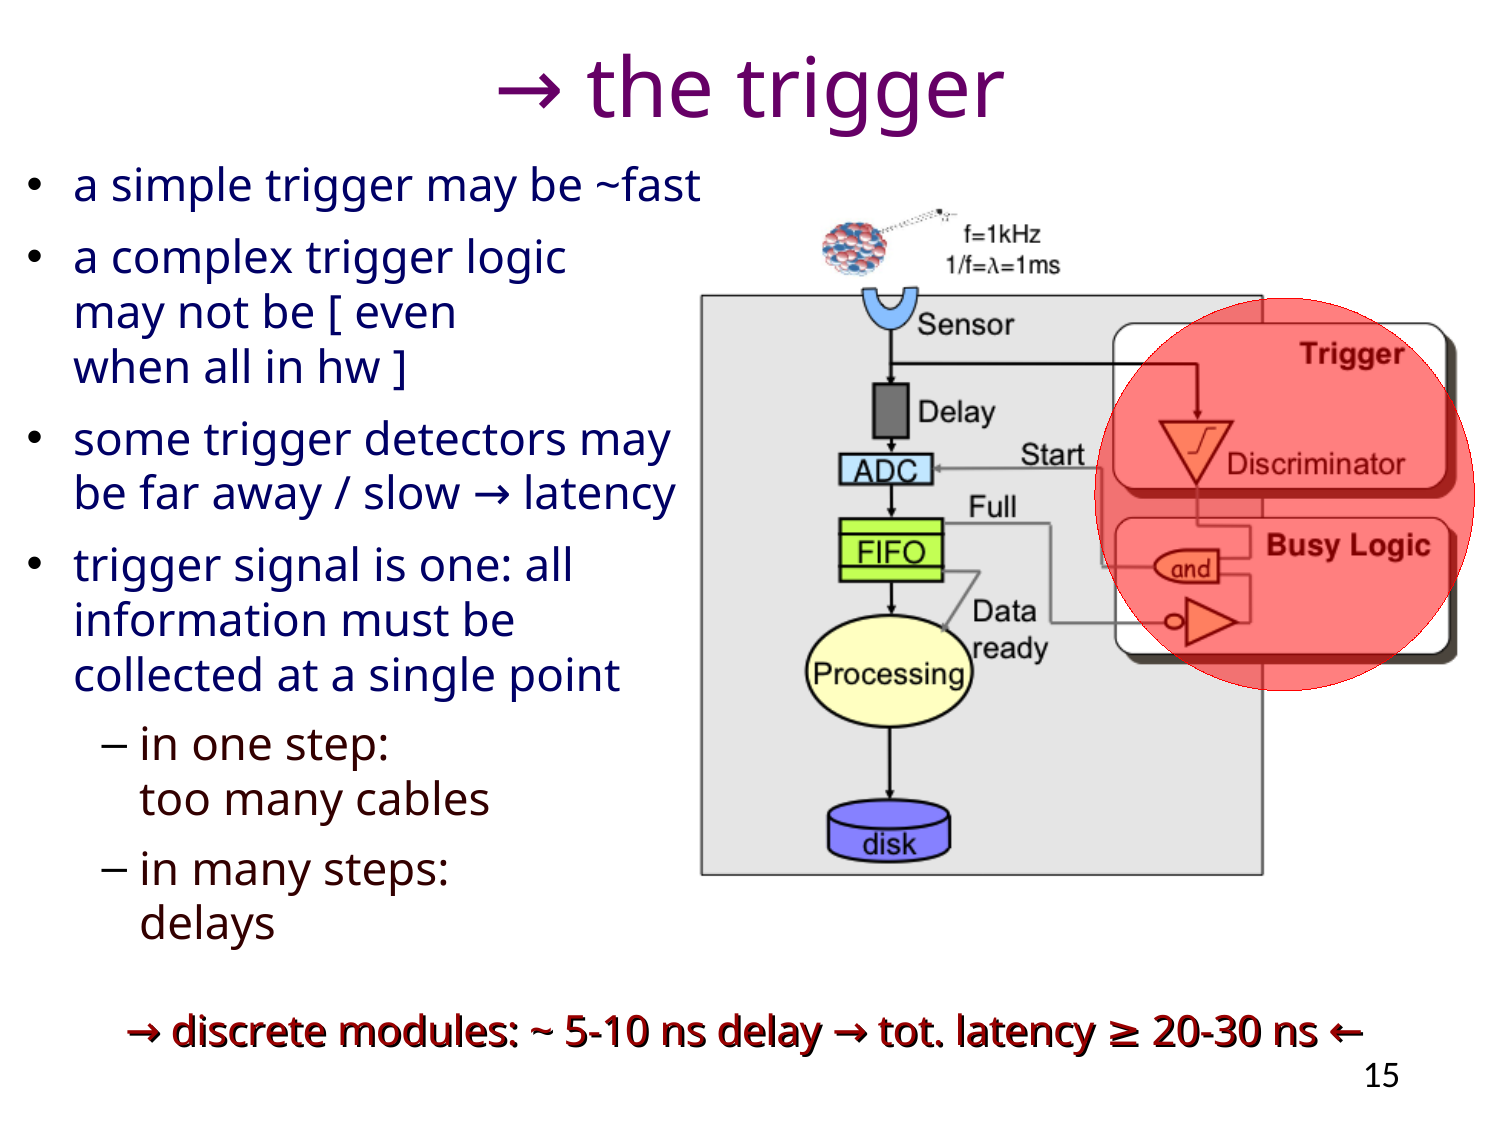

# → the trigger
a simple trigger may be ~fast
a complex trigger logic
may not be [ even
when all in hw ]
some trigger detectors may be far away / slow → latency
trigger signal is one: all information must be
collected at a single point
in one step:
too many cables
in many steps:
delays
→ discrete modules: ~ 5-10 ns delay → tot. latency ≥ 20-30 ns ←
15